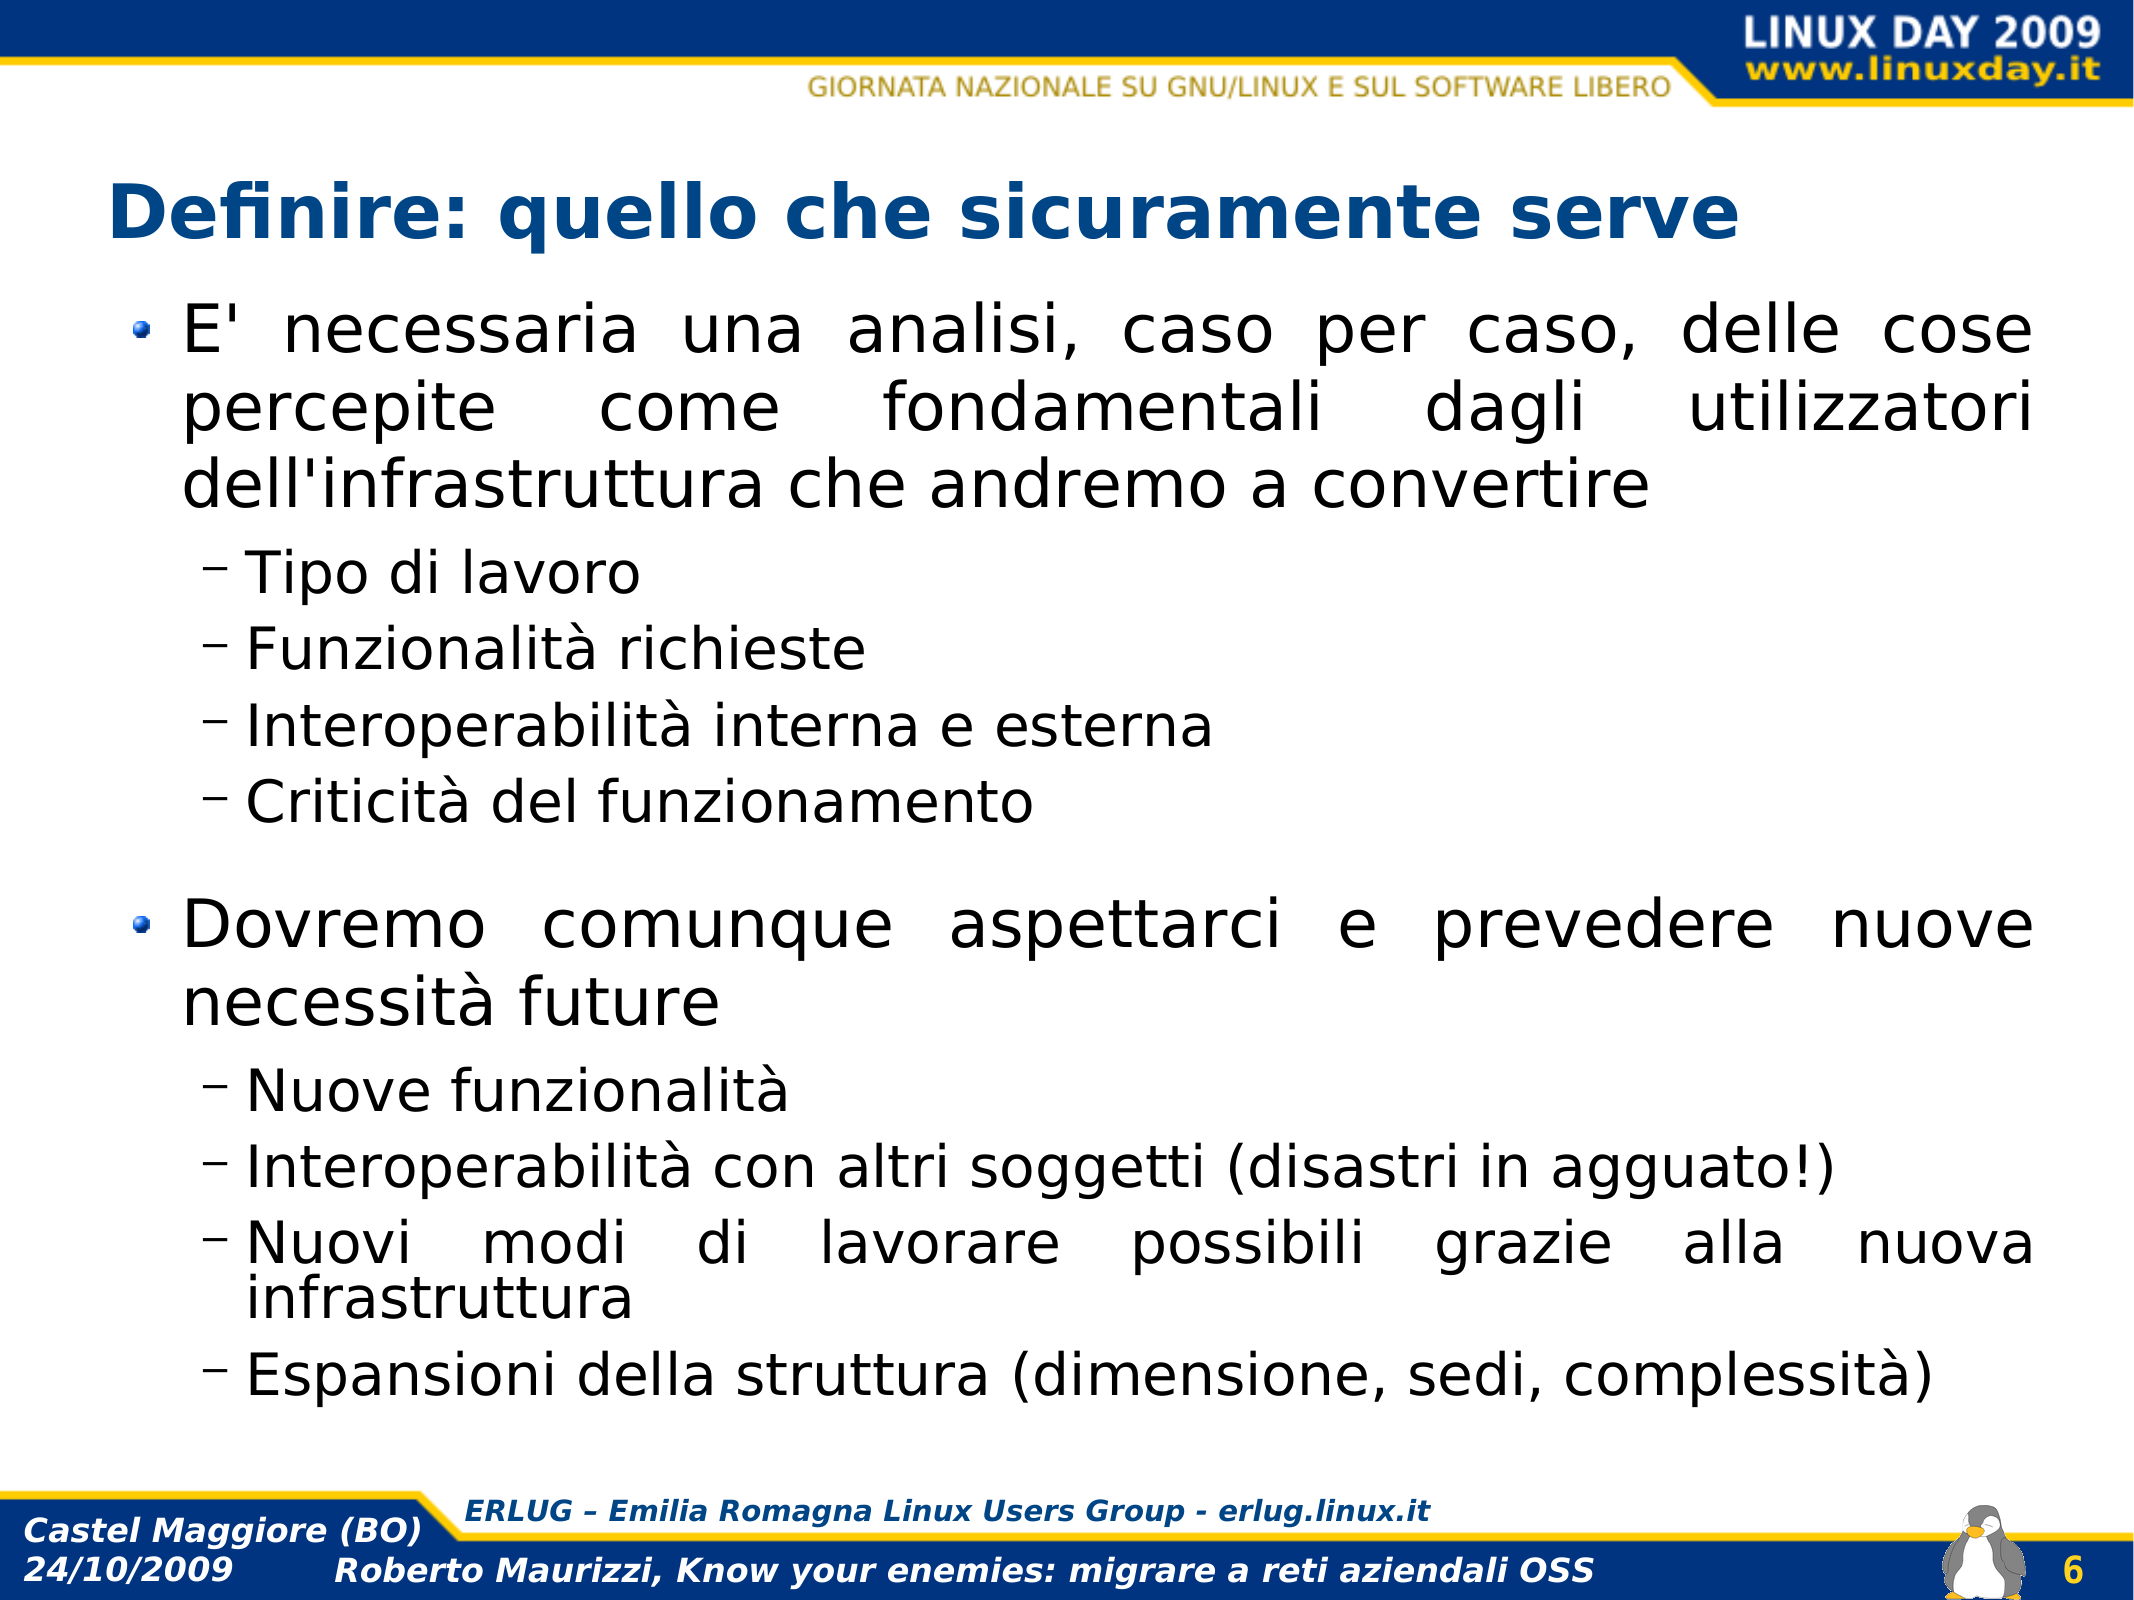

# Definire: quello che sicuramente serve
E' necessaria una analisi, caso per caso, delle cose percepite come fondamentali dagli utilizzatori dell'infrastruttura che andremo a convertire
Tipo di lavoro
Funzionalità richieste
Interoperabilità interna e esterna
Criticità del funzionamento
Dovremo comunque aspettarci e prevedere nuove necessità future
Nuove funzionalità
Interoperabilità con altri soggetti (disastri in agguato!)
Nuovi modi di lavorare possibili grazie alla nuova infrastruttura
Espansioni della struttura (dimensione, sedi, complessità)